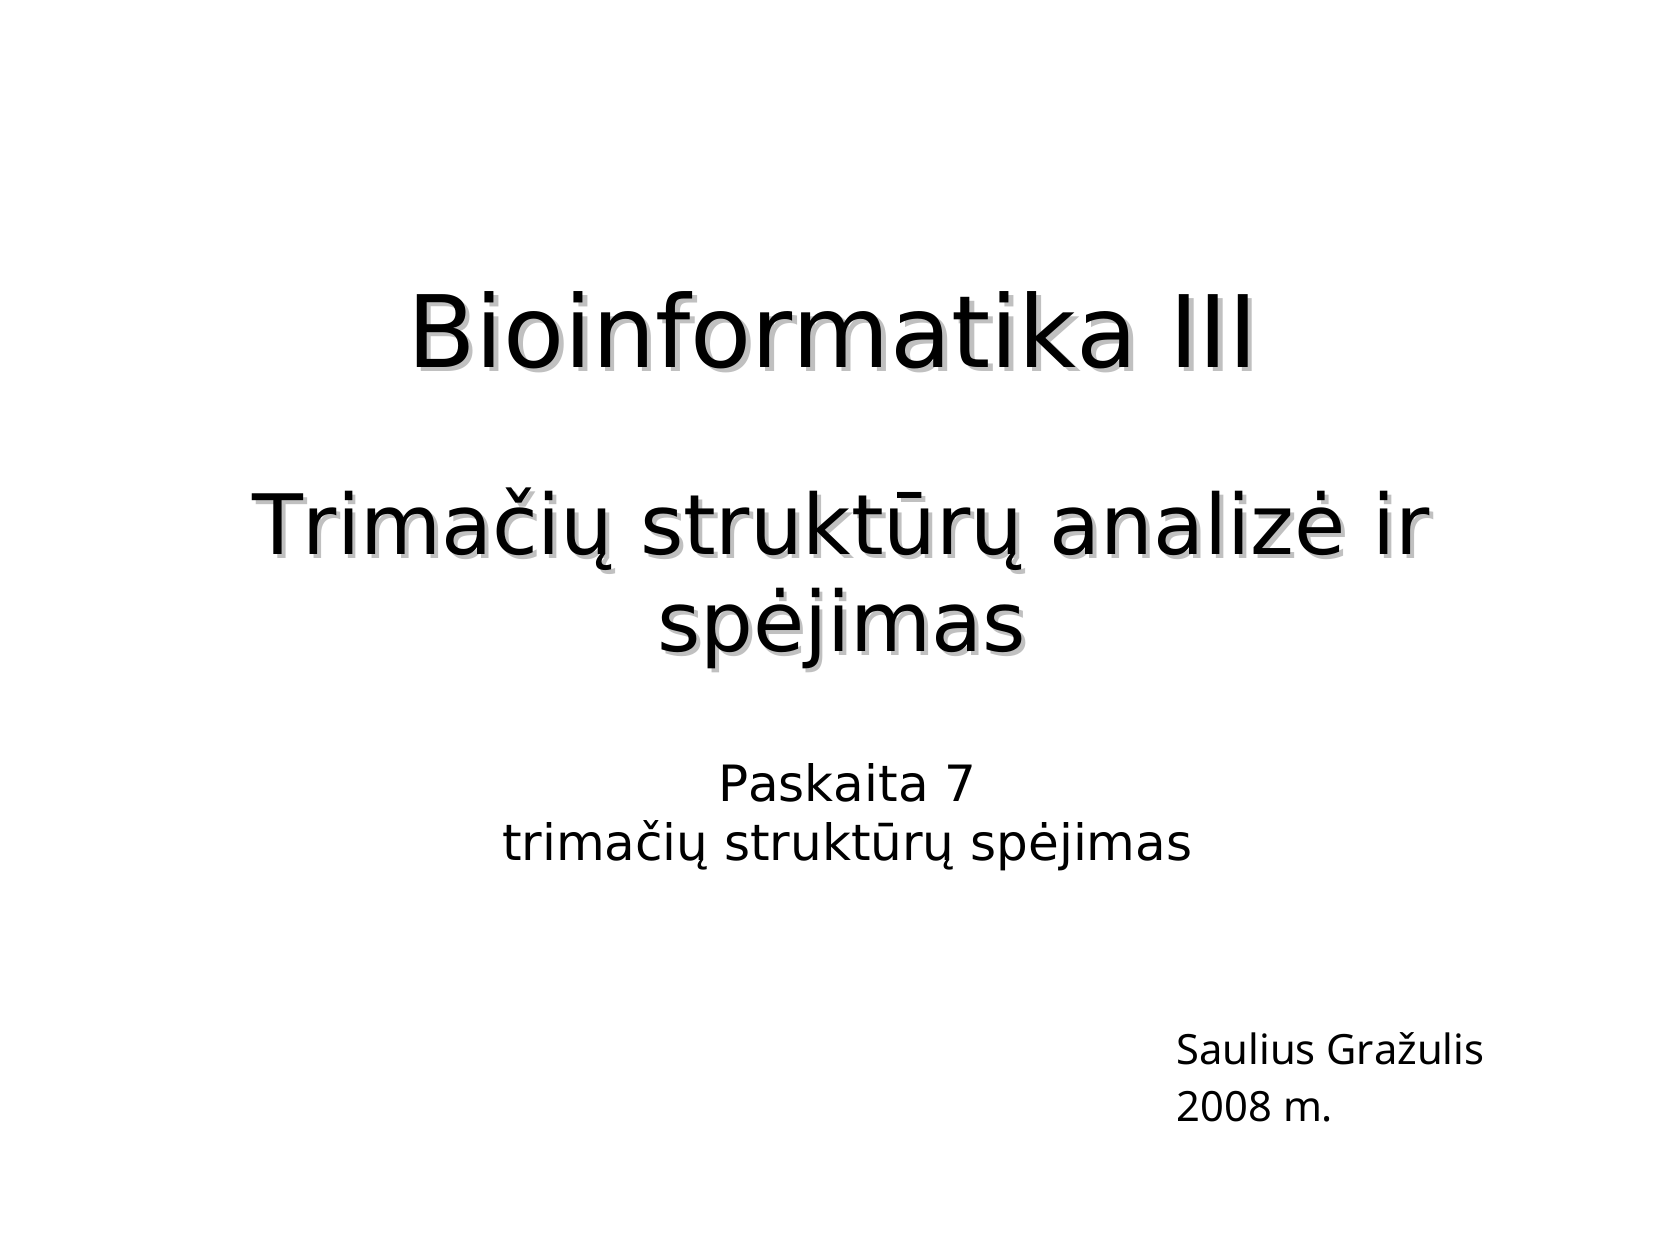

# Bioinformatika III
Trimačių struktūrų analizė ir spėjimas
Paskaita 7
trimačių struktūrų spėjimas
Saulius Gražulis
2008 m.